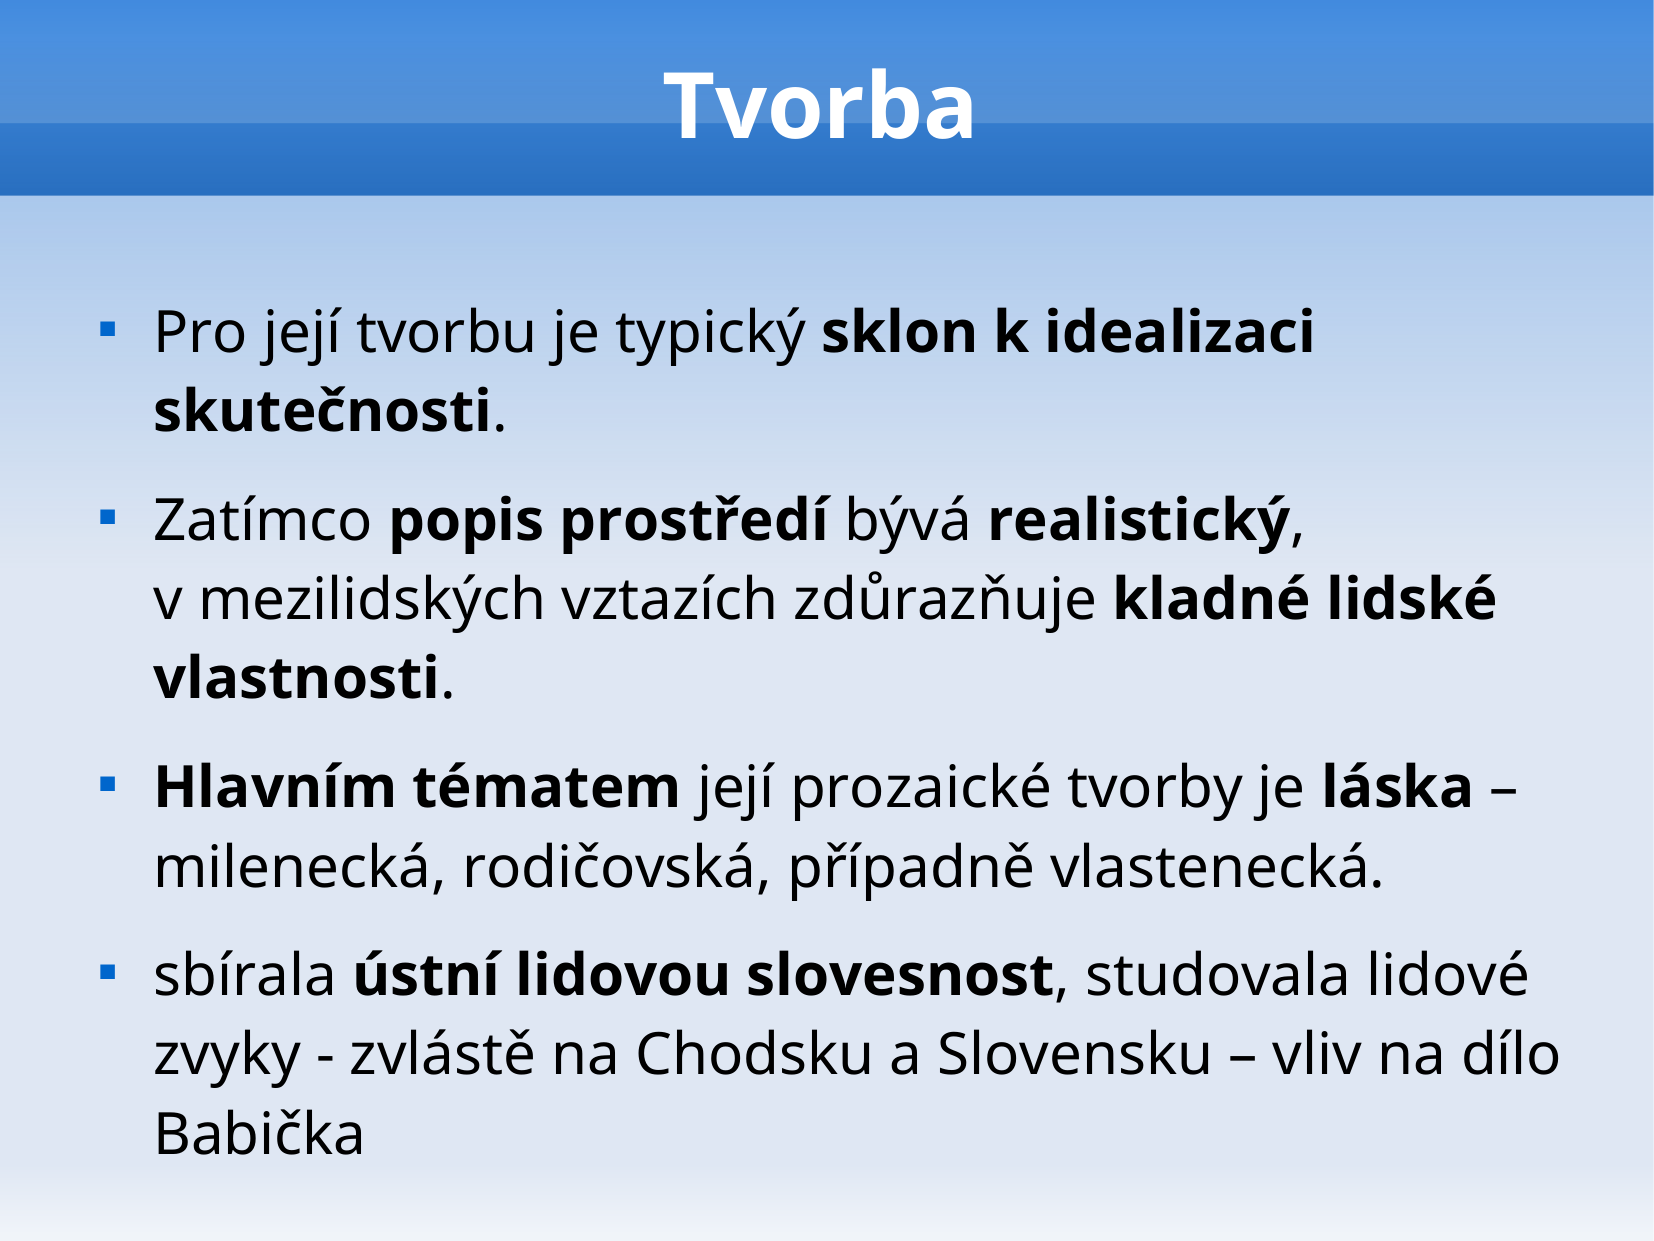

# Tvorba
Pro její tvorbu je typický sklon k idealizaci skutečnosti.
Zatímco popis prostředí bývá realistický, v mezilidských vztazích zdůrazňuje kladné lidské vlastnosti.
Hlavním tématem její prozaické tvorby je láska – milenecká, rodičovská, případně vlastenecká.
sbírala ústní lidovou slovesnost, studovala lidové zvyky - zvlástě na Chodsku a Slovensku – vliv na dílo Babička